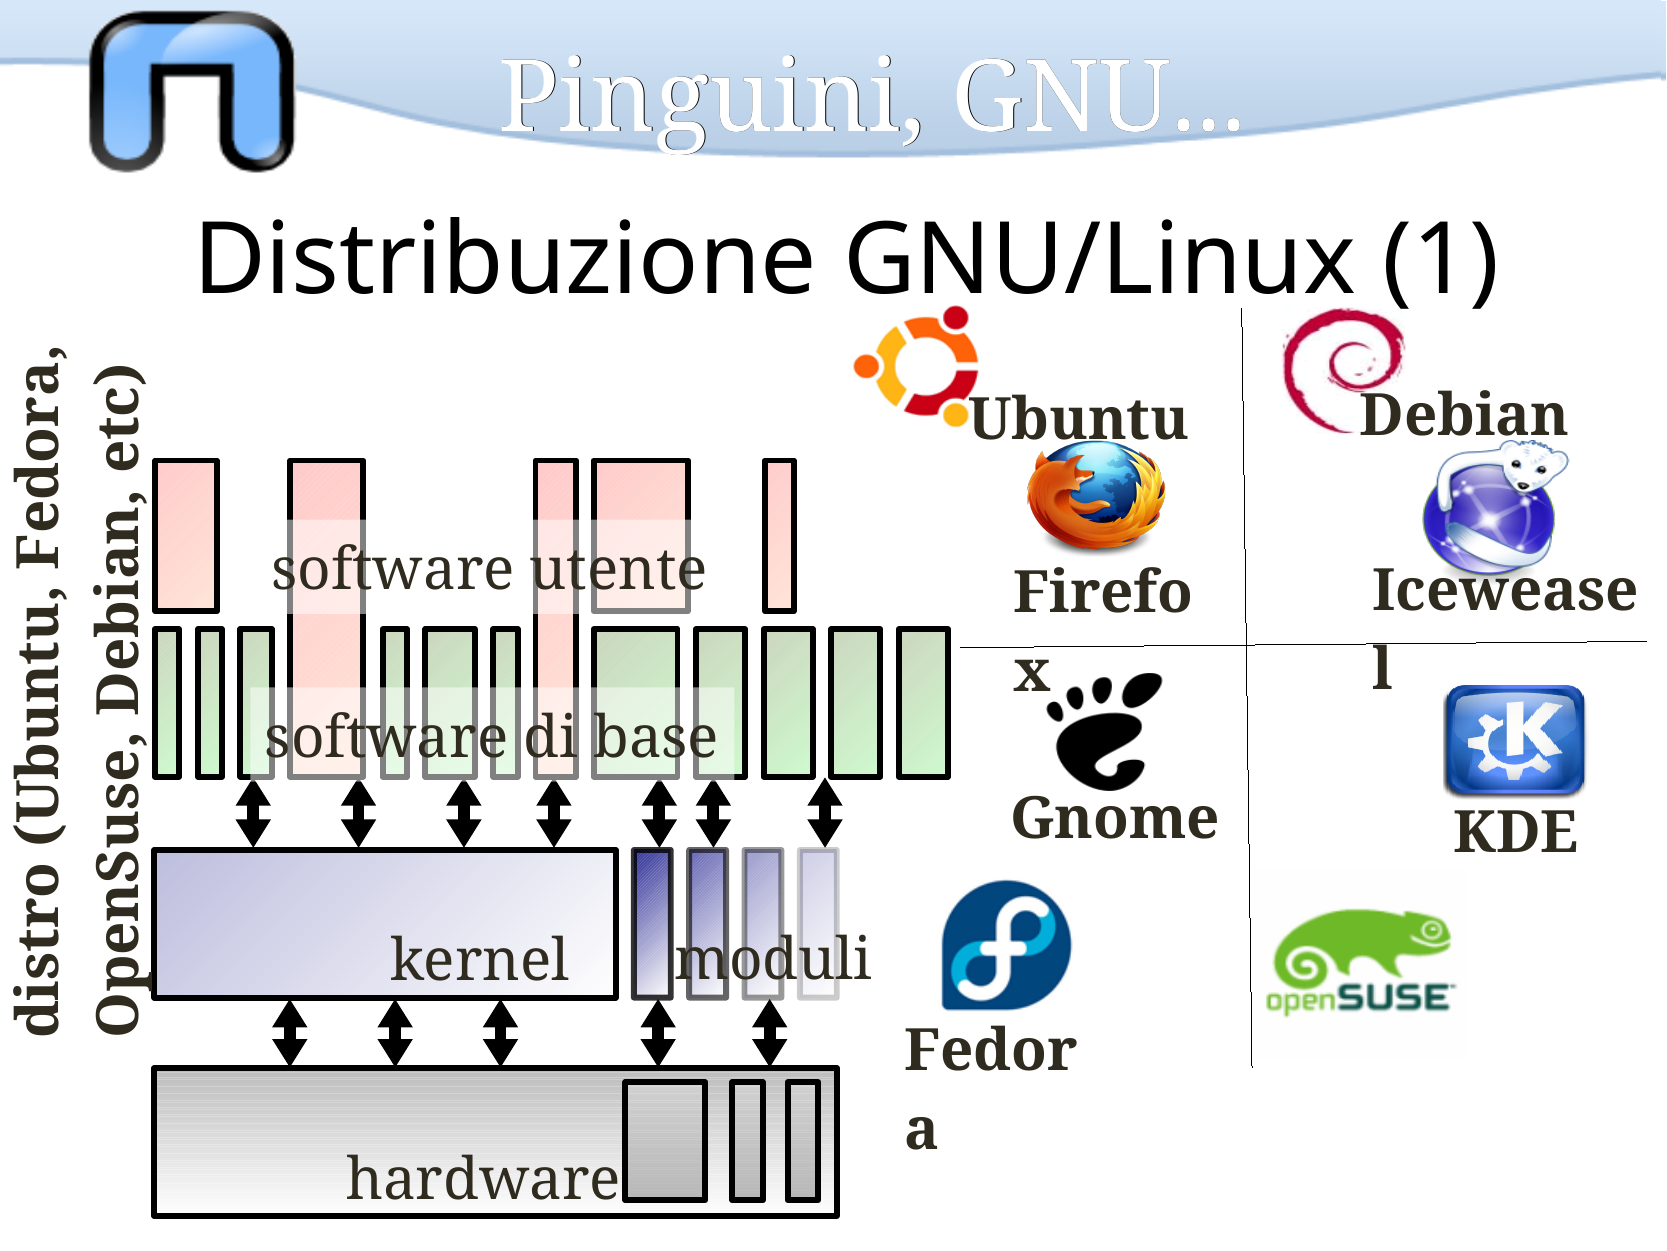

Pinguini, GNU...
# Distribuzione GNU/Linux (1)
Ubuntu
Debian
software utente
distro (Ubuntu, Fedora,
OpenSuse, Debian, etc)
software di base
moduli
kernel
hardware
Firefox
Iceweasel
Gnome
KDE
Fedora